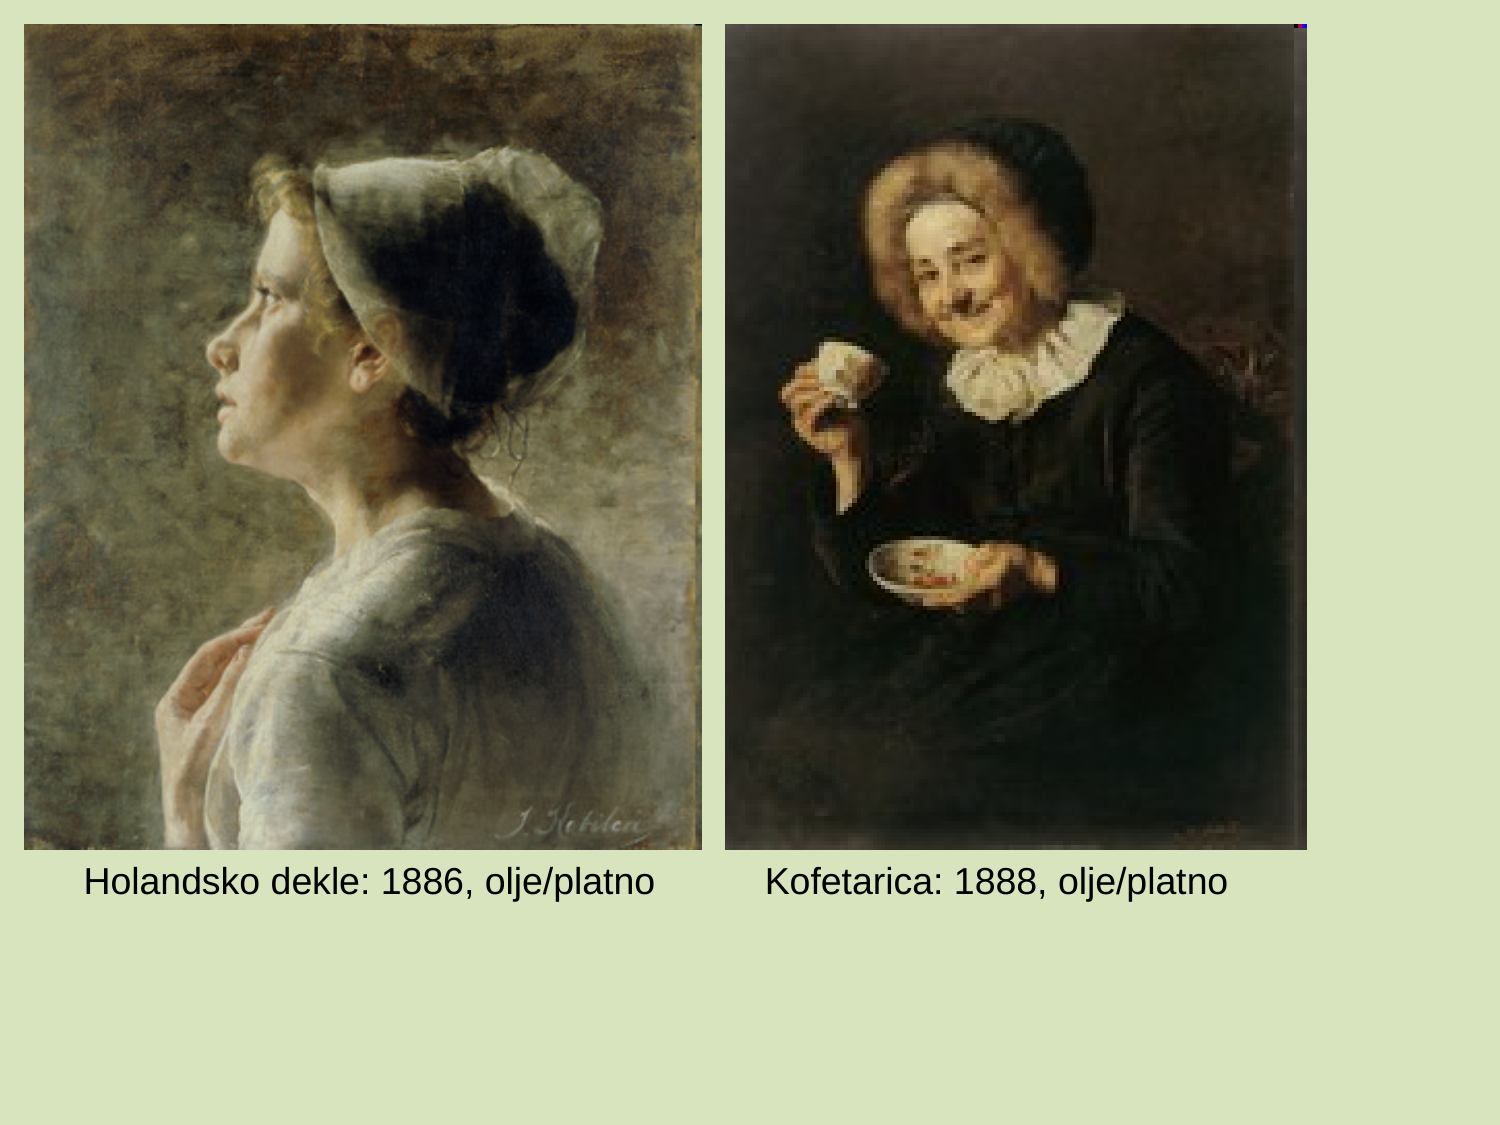

Holandsko dekle: 1886, olje/platno
Kofetarica: 1888, olje/platno